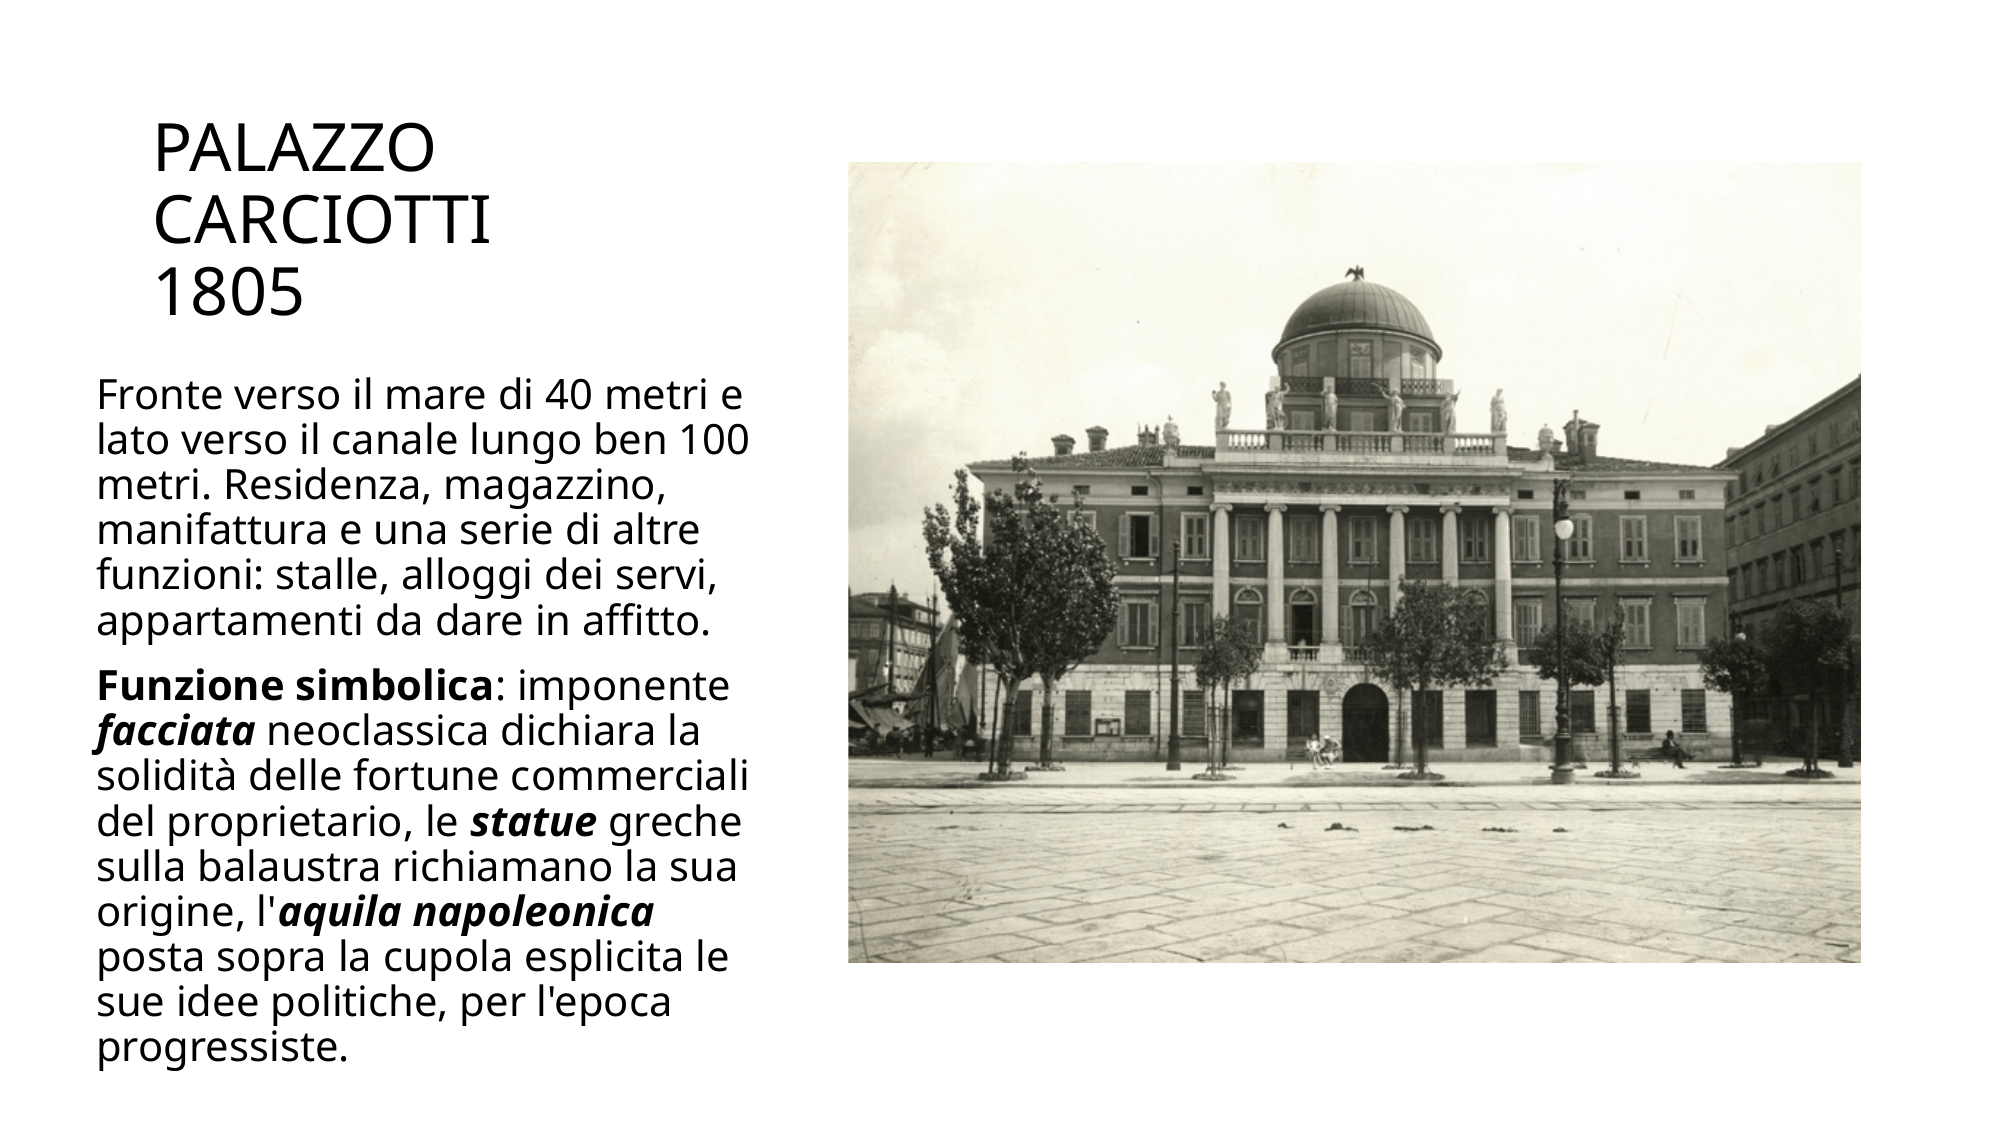

# PALAZZO CARCIOTTI 1805
Fronte verso il mare di 40 metri e lato verso il canale lungo ben 100 metri. Residenza, magazzino, manifattura e una serie di altre funzioni: stalle, alloggi dei servi, appartamenti da dare in affitto.
Funzione simbolica: imponente facciata neoclassica dichiara la solidità delle fortune commerciali del proprietario, le statue greche sulla balaustra richiamano la sua origine, l'aquila napoleonica posta sopra la cupola esplicita le sue idee politiche, per l'epoca progressiste.